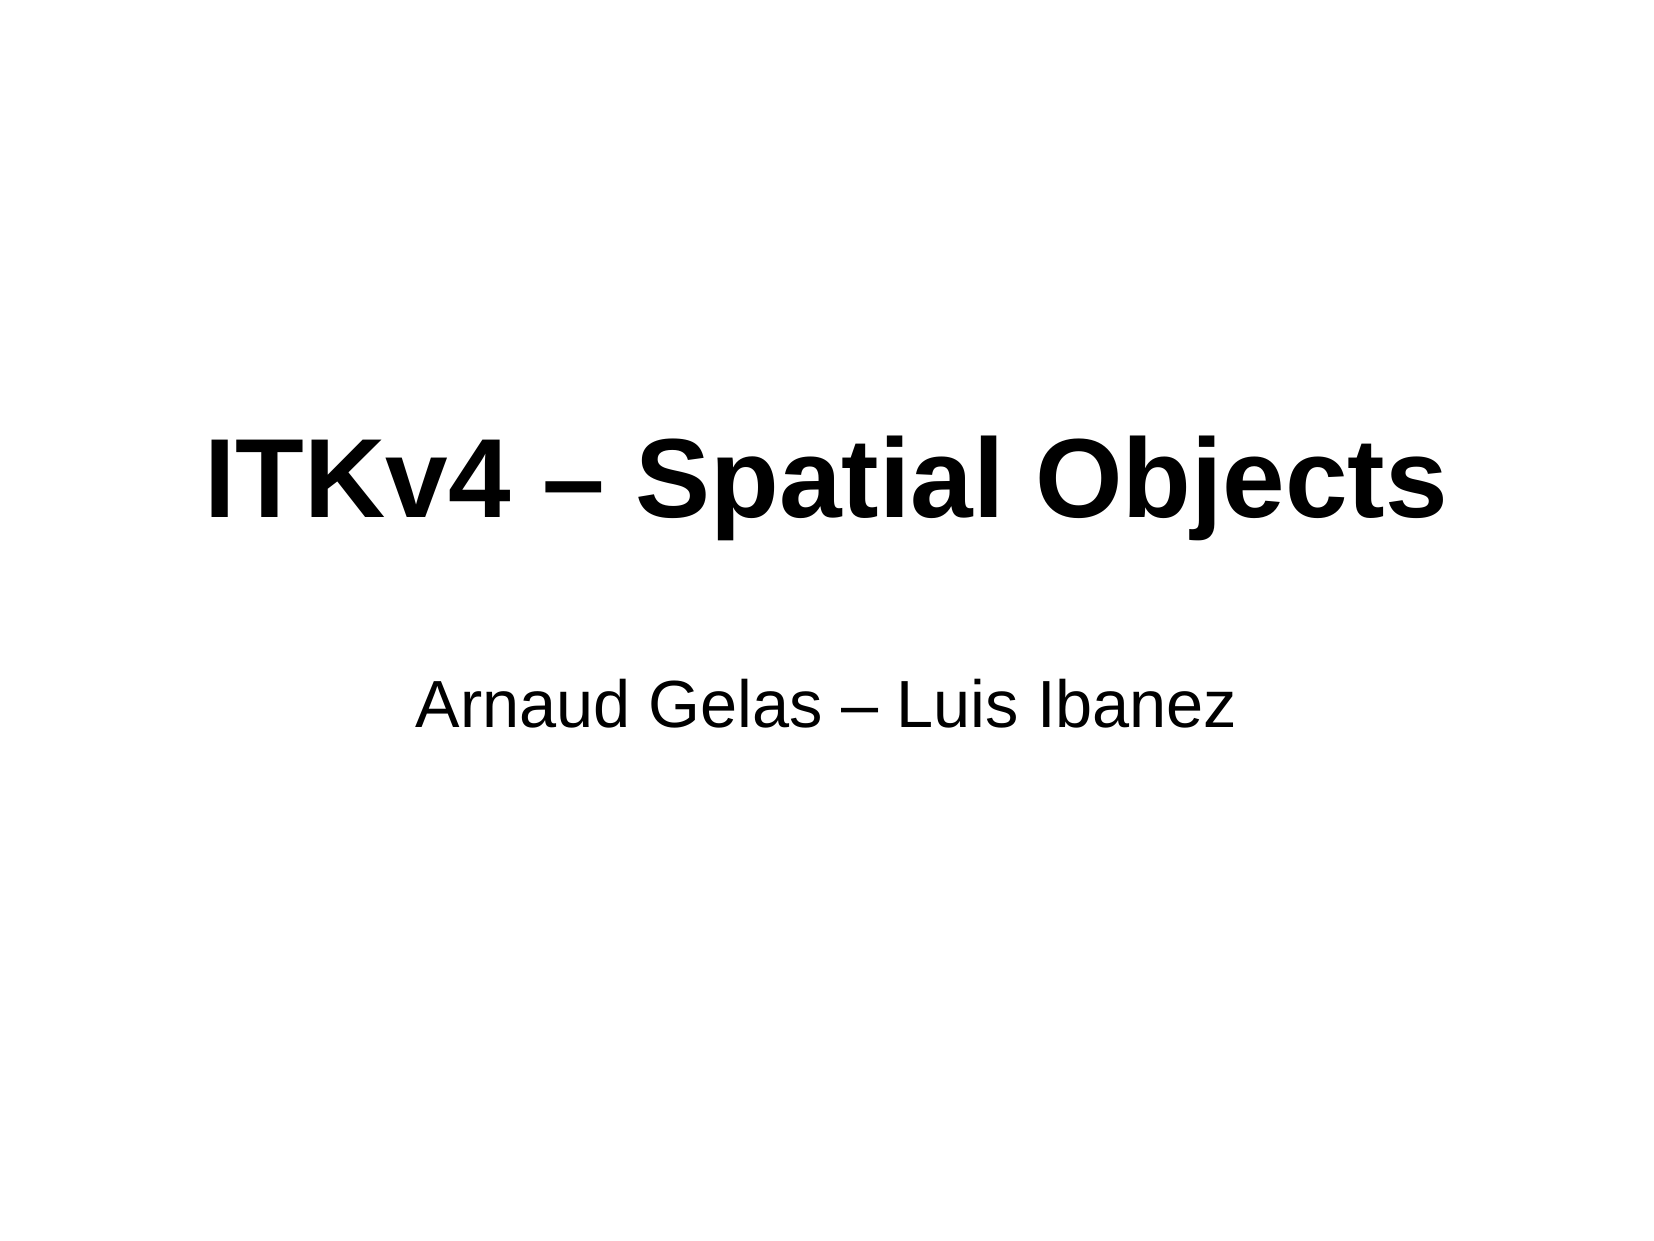

# ITKv4 – Spatial Objects
Arnaud Gelas – Luis Ibanez